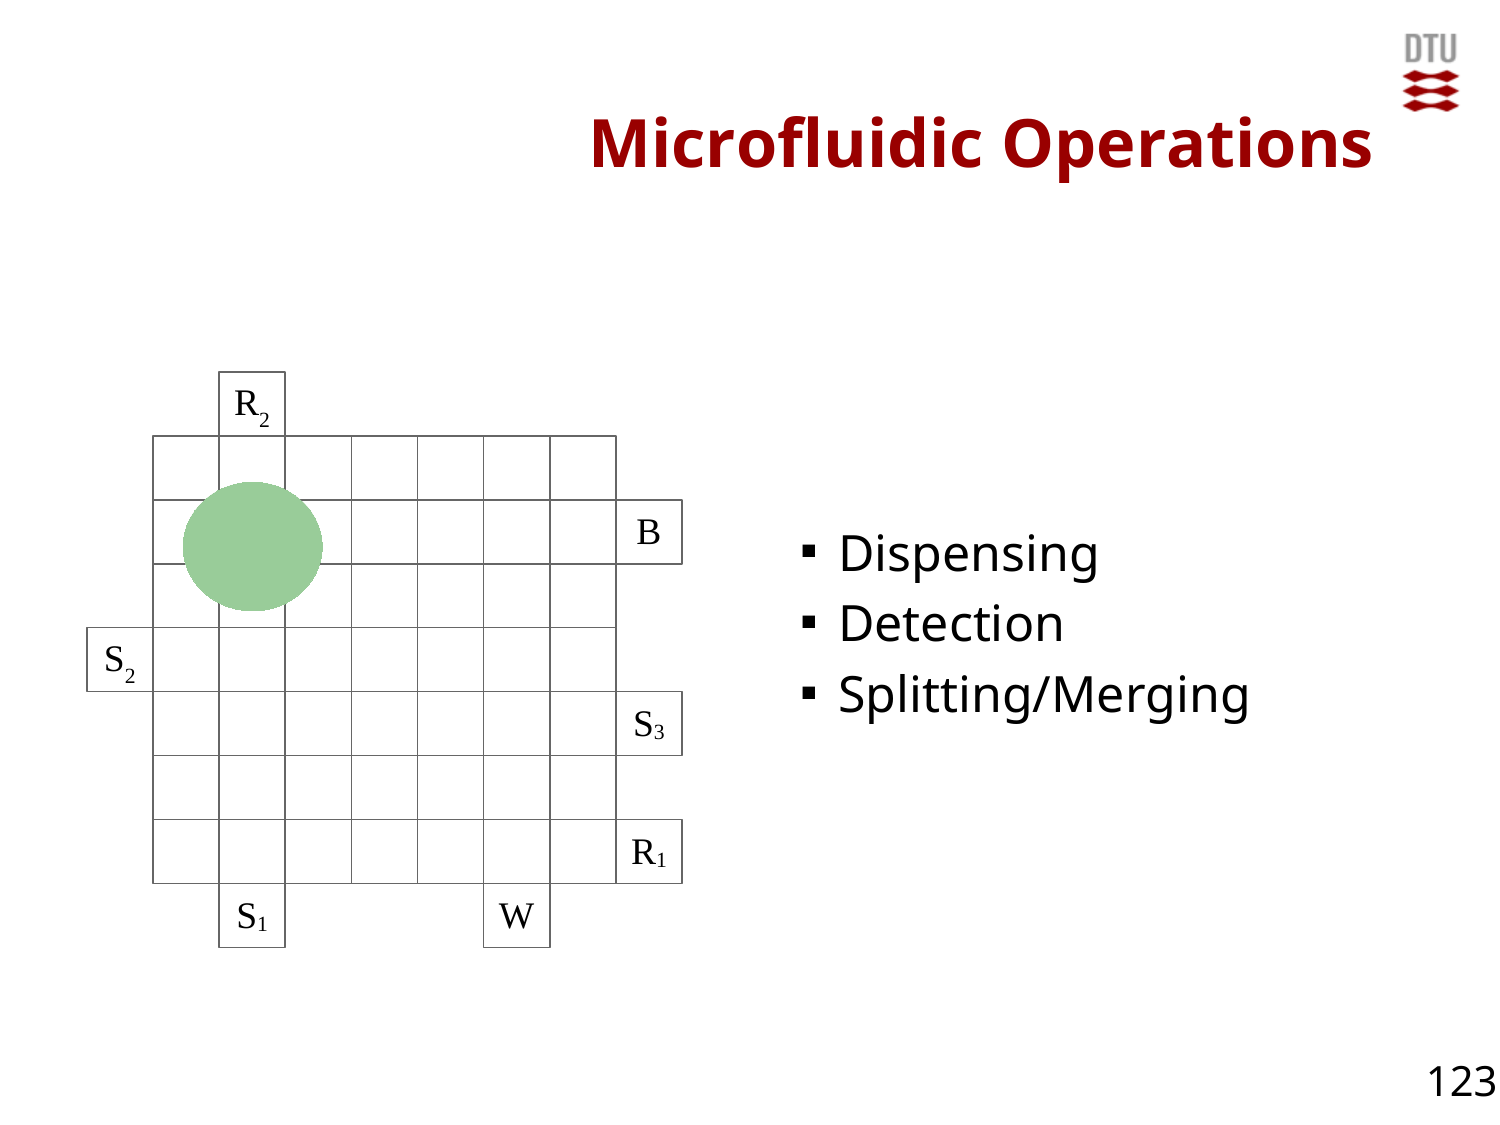

Microfluidic Operations
#
R2
B
S2
S3
R1
S1
W
Dispensing
Detection
Splitting/Merging